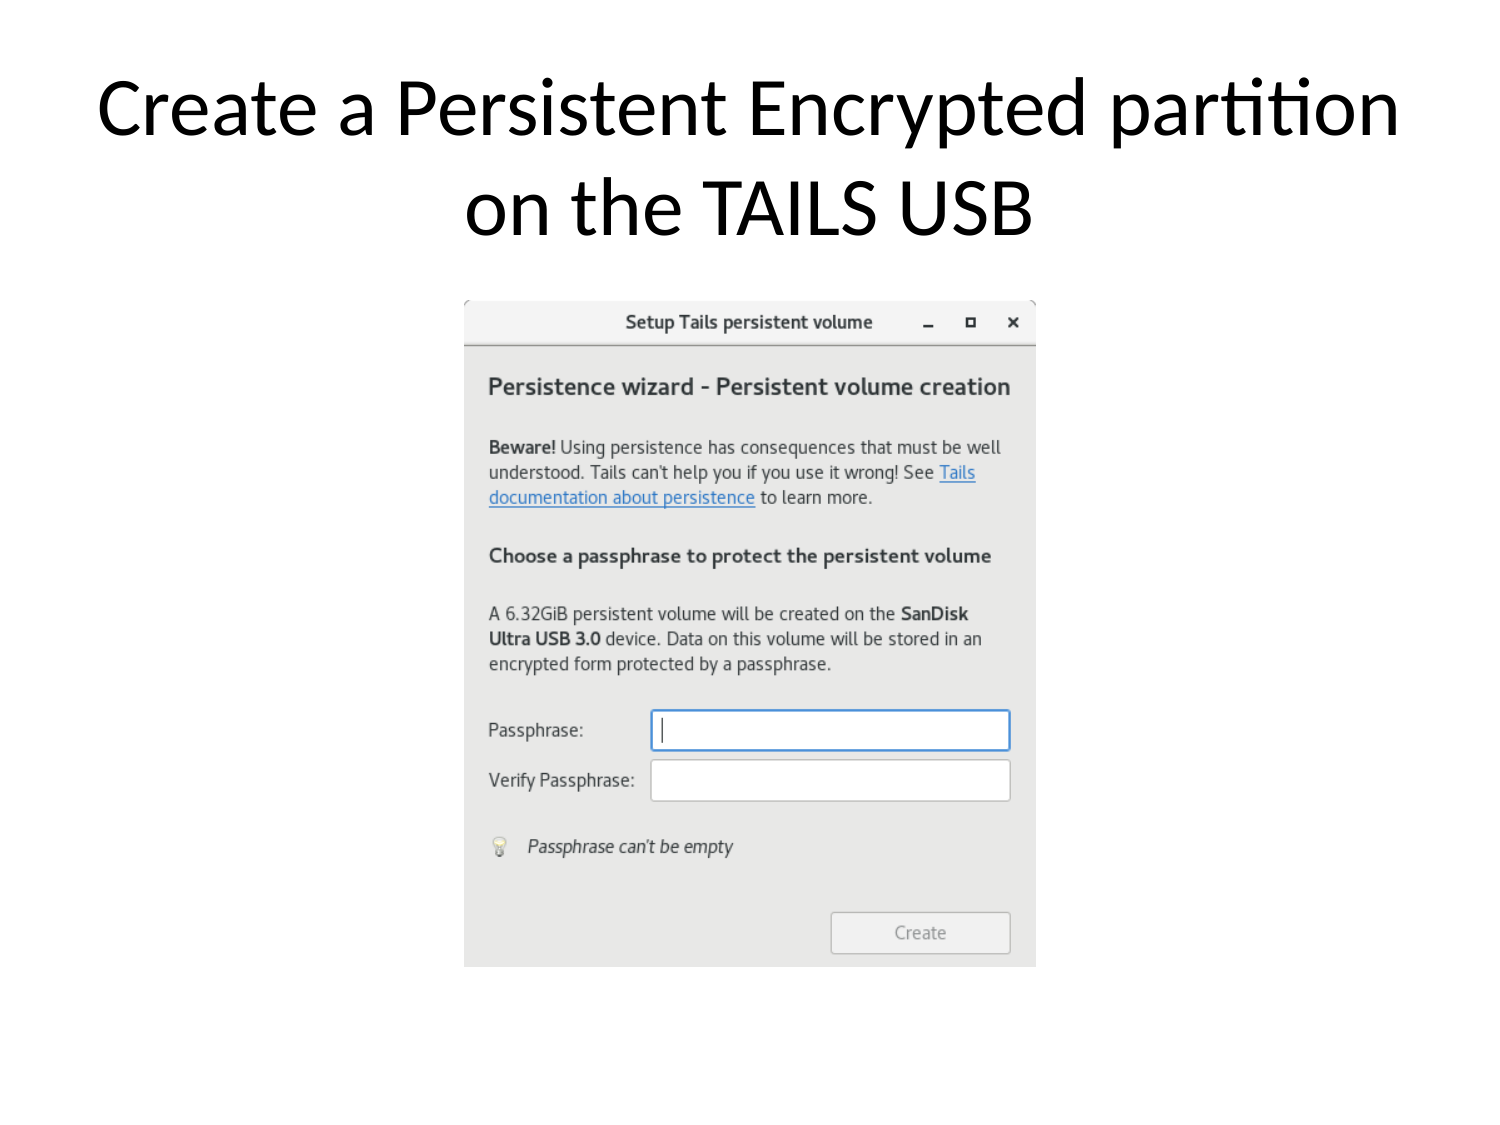

# Create a Persistent Encrypted partition on the TAILS USB